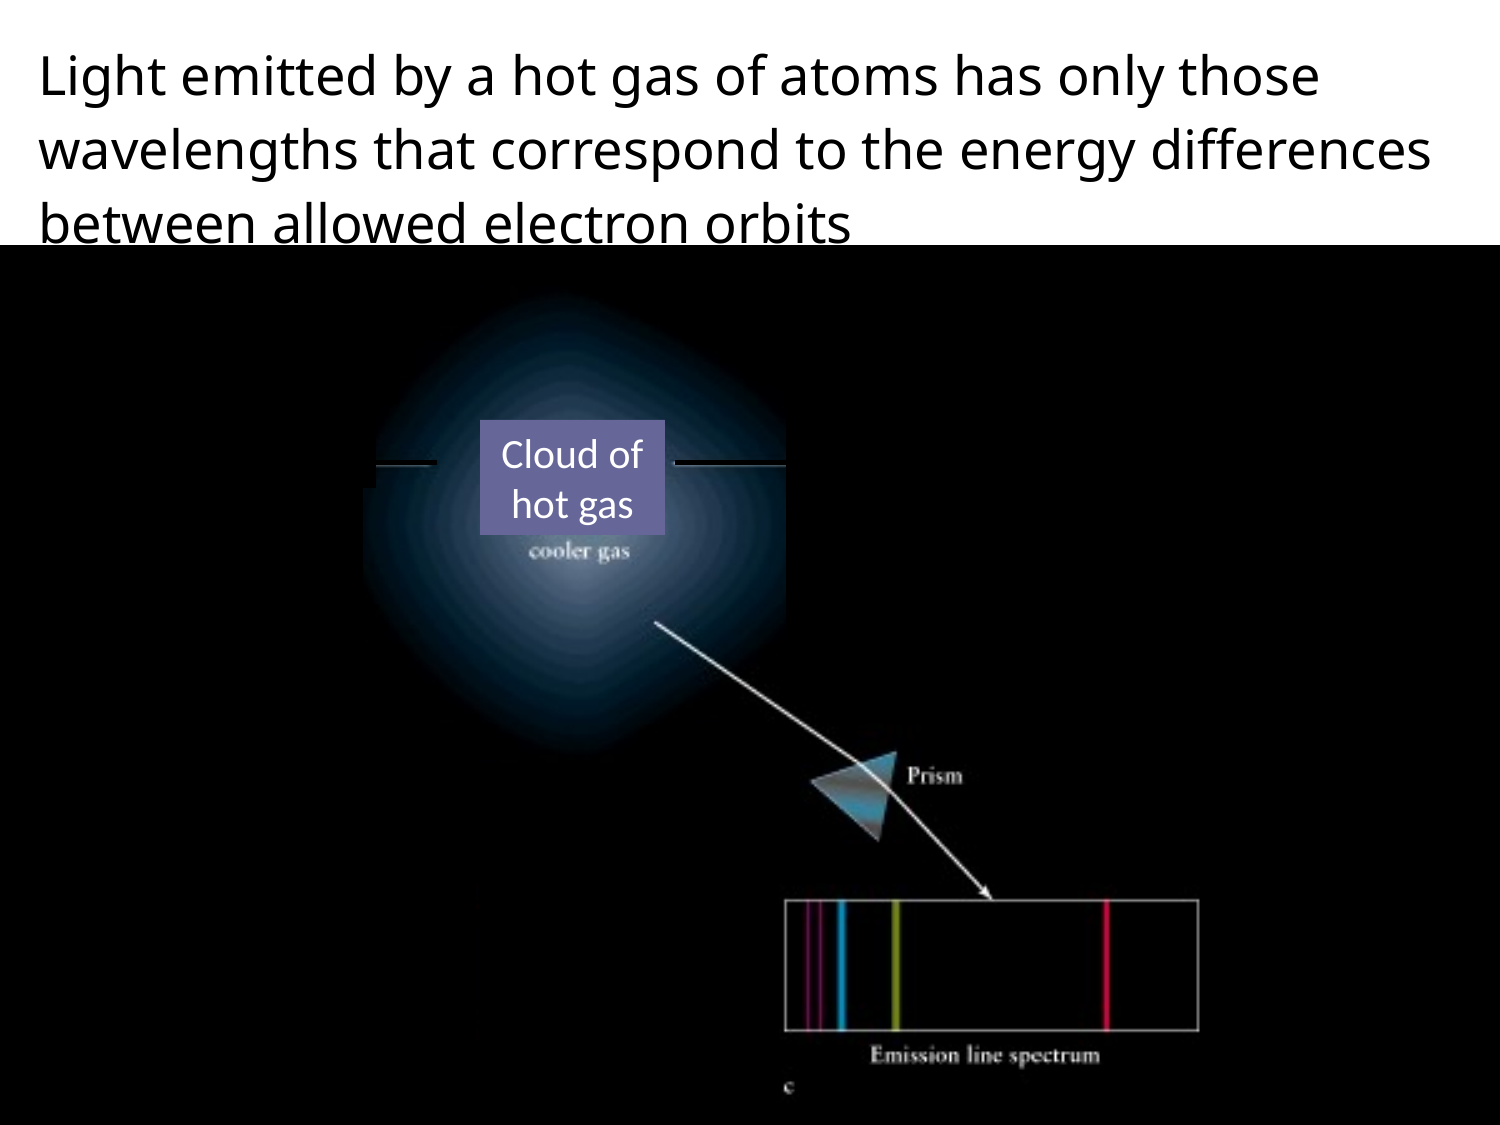

Light emitted by a hot gas of atoms has only those wavelengths that correspond to the energy differences between allowed electron orbits
Cloud of hot gas